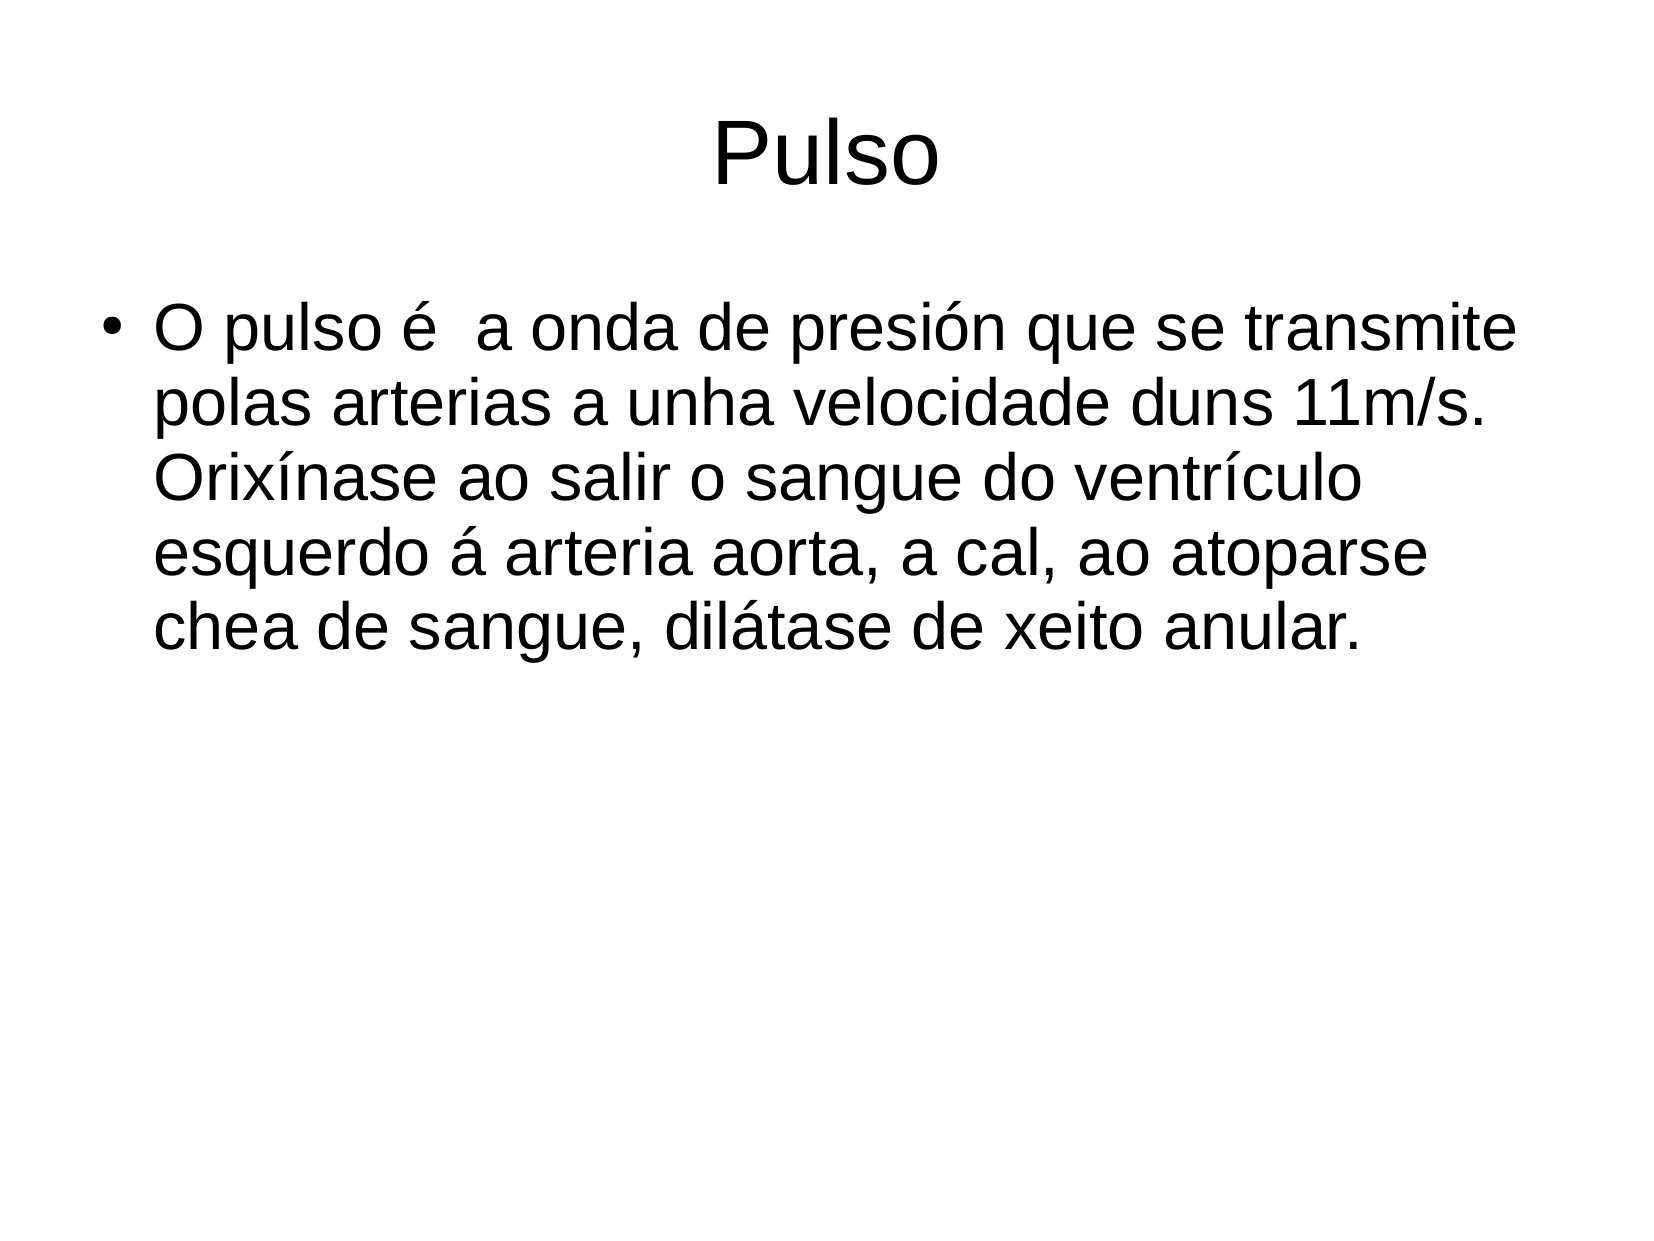

# Pulso
O pulso é a onda de presión que se transmite polas arterias a unha velocidade duns 11m/s. Orixínase ao salir o sangue do ventrículo esquerdo á arteria aorta, a cal, ao atoparse chea de sangue, dilátase de xeito anular.